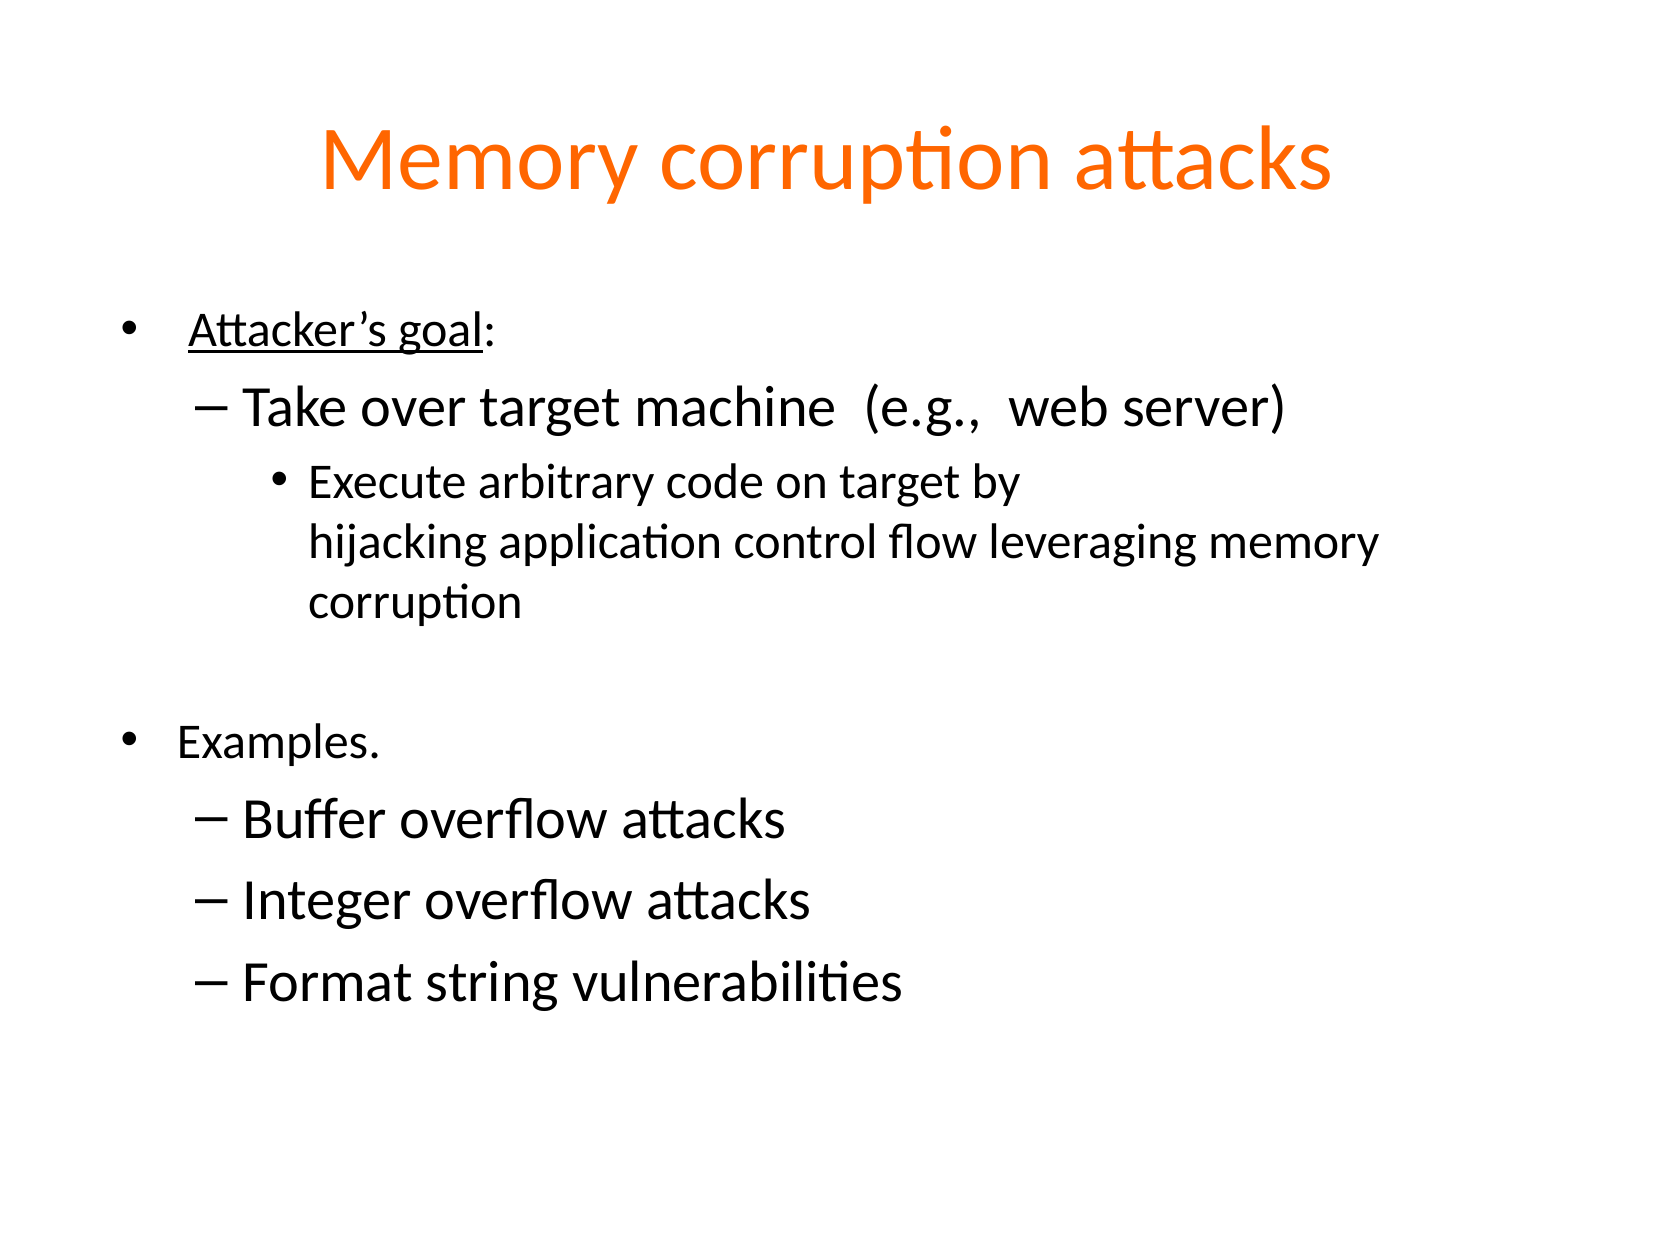

# Memory corruption attacks
 Attacker’s goal:
Take over target machine (e.g., web server)
Execute arbitrary code on target by
hijacking application control flow leveraging memory corruption
Examples.
Buffer overflow attacks
Integer overflow attacks
Format string vulnerabilities